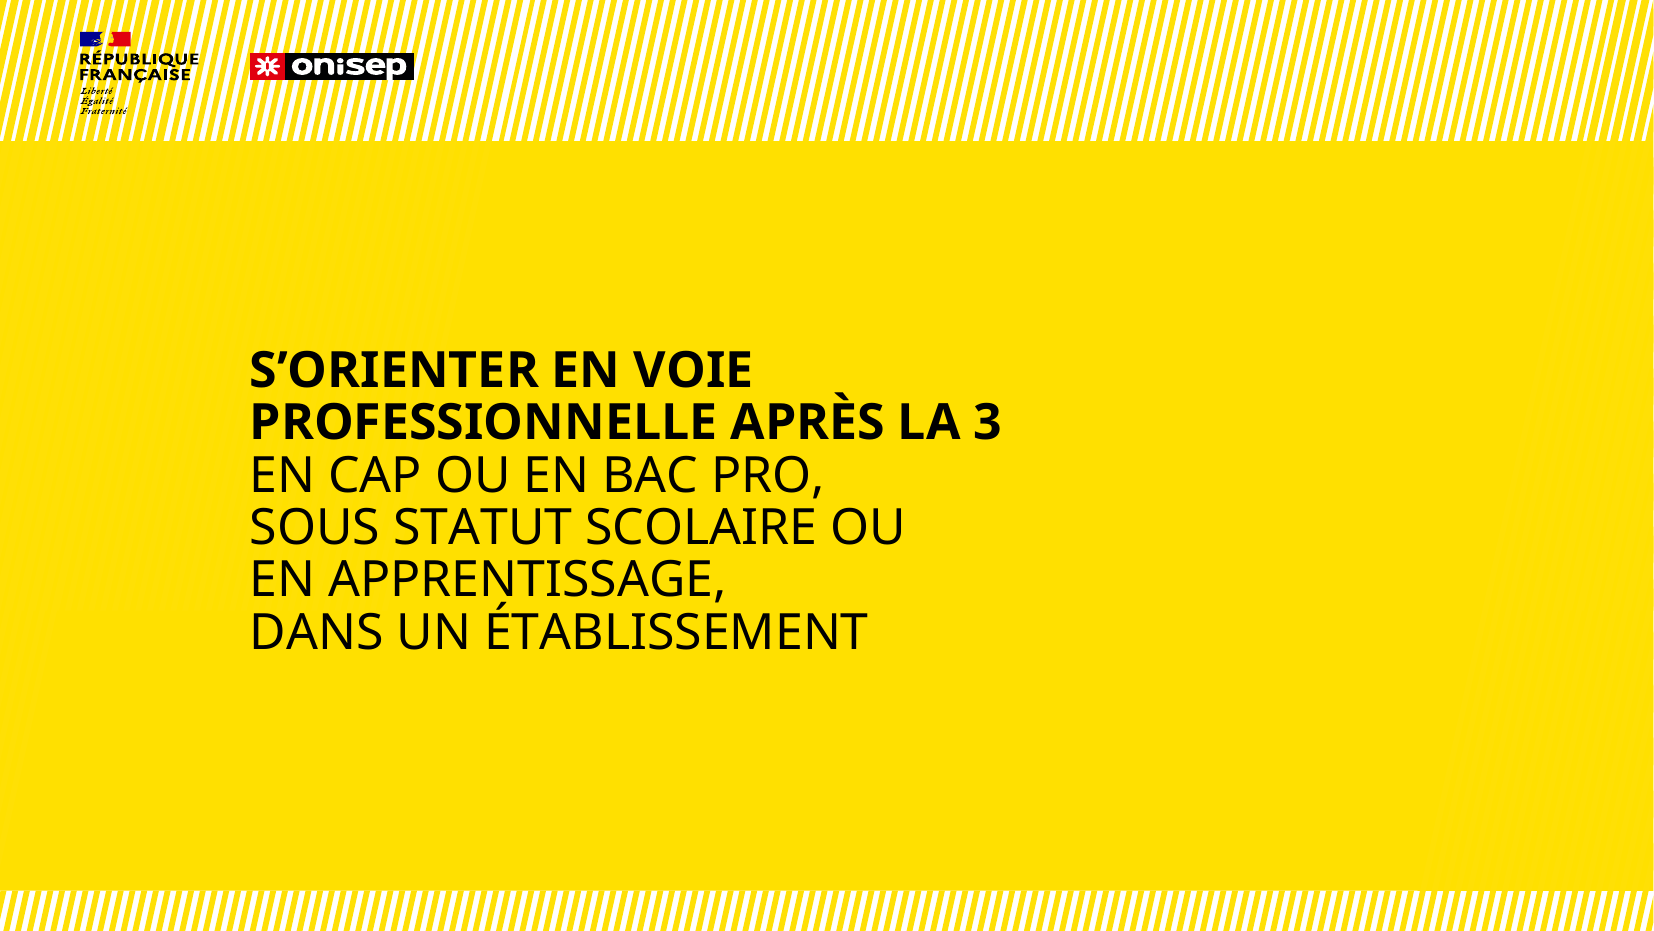

S’ORIENTER EN VOIE
PROFESSIONNELLE APRÈS LA 3
EN CAP OU EN BAC PRO,
SOUS STATUT SCOLAIRE OU
EN APPRENTISSAGE,
DANS UN ÉTABLISSEMENT